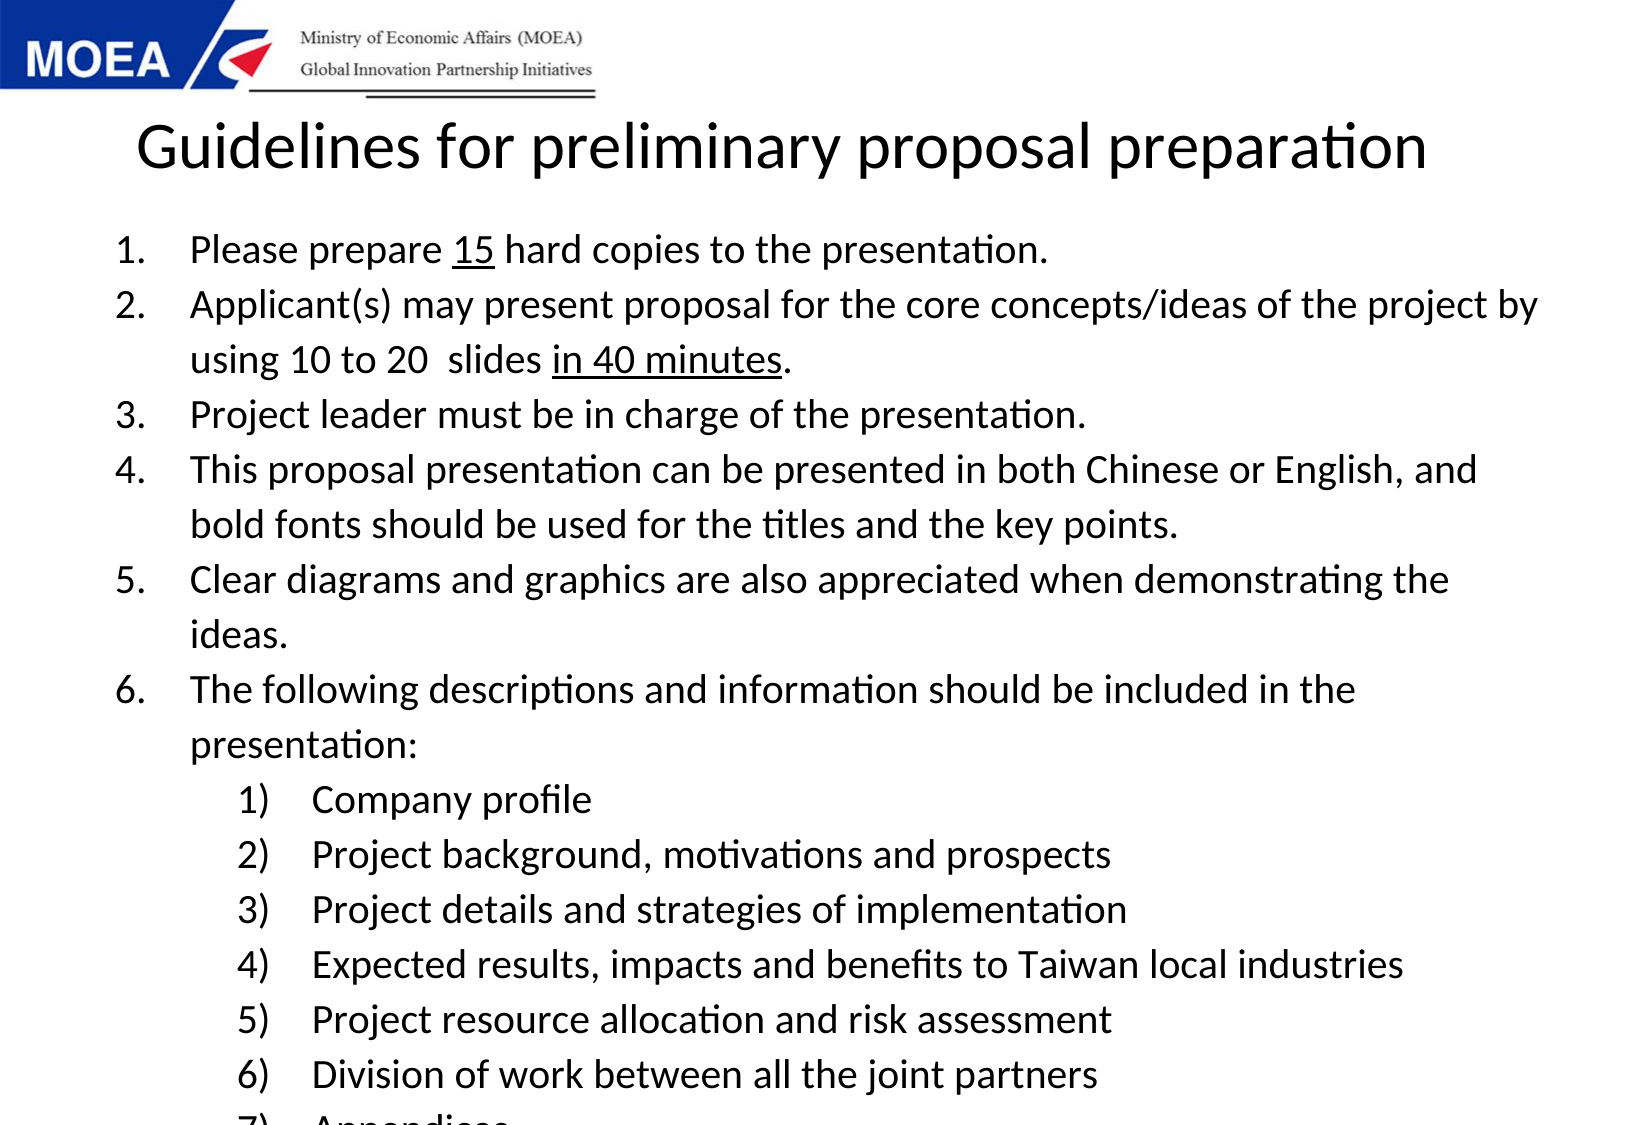

# Guidelines for preliminary proposal preparation
Please prepare 15 hard copies to the presentation.
Applicant(s) may present proposal for the core concepts/ideas of the project by using 10 to 20 slides in 40 minutes.
Project leader must be in charge of the presentation.
This proposal presentation can be presented in both Chinese or English, and bold fonts should be used for the titles and the key points.
Clear diagrams and graphics are also appreciated when demonstrating the ideas.
The following descriptions and information should be included in the presentation:
Company profile
Project background, motivations and prospects
Project details and strategies of implementation
Expected results, impacts and benefits to Taiwan local industries
Project resource allocation and risk assessment
Division of work between all the joint partners
Appendices